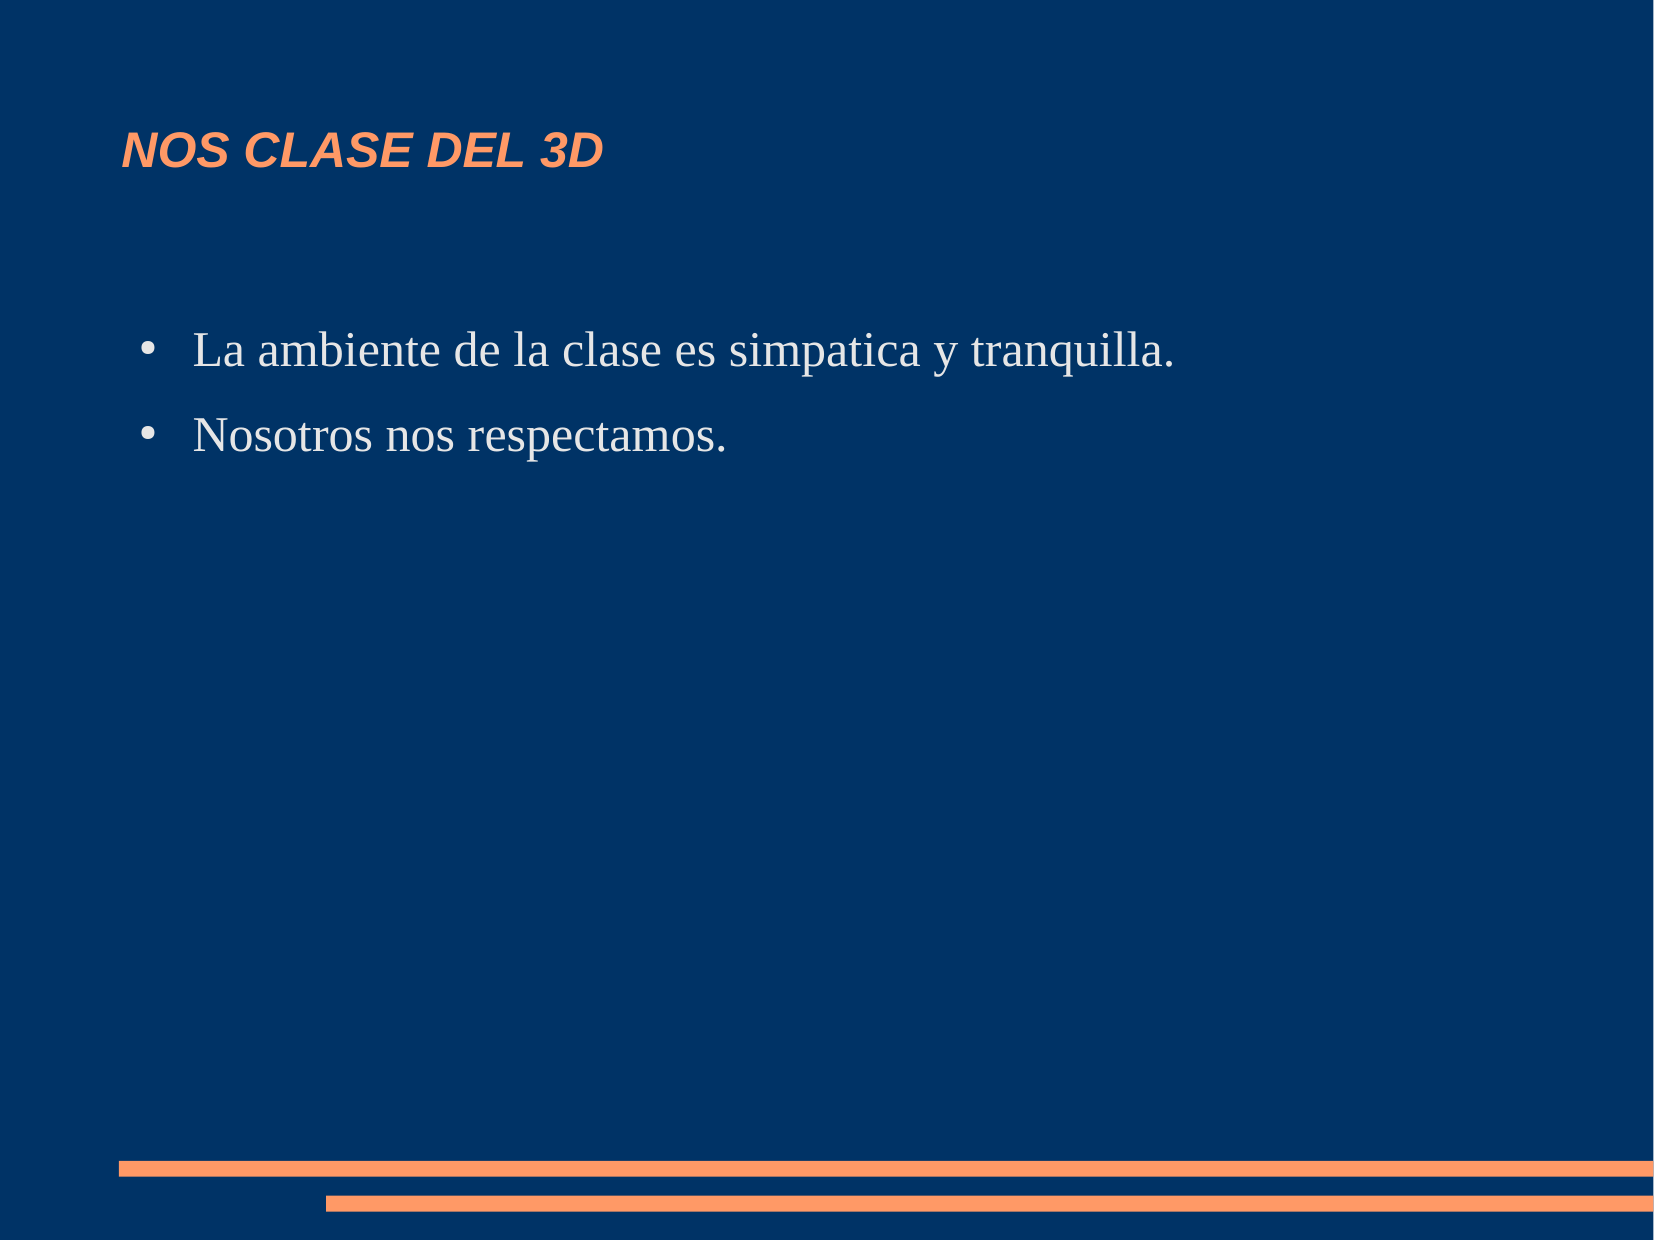

# NOS CLASE DEL 3D
La ambiente de la clase es simpatica y tranquilla.
Nosotros nos respectamos.